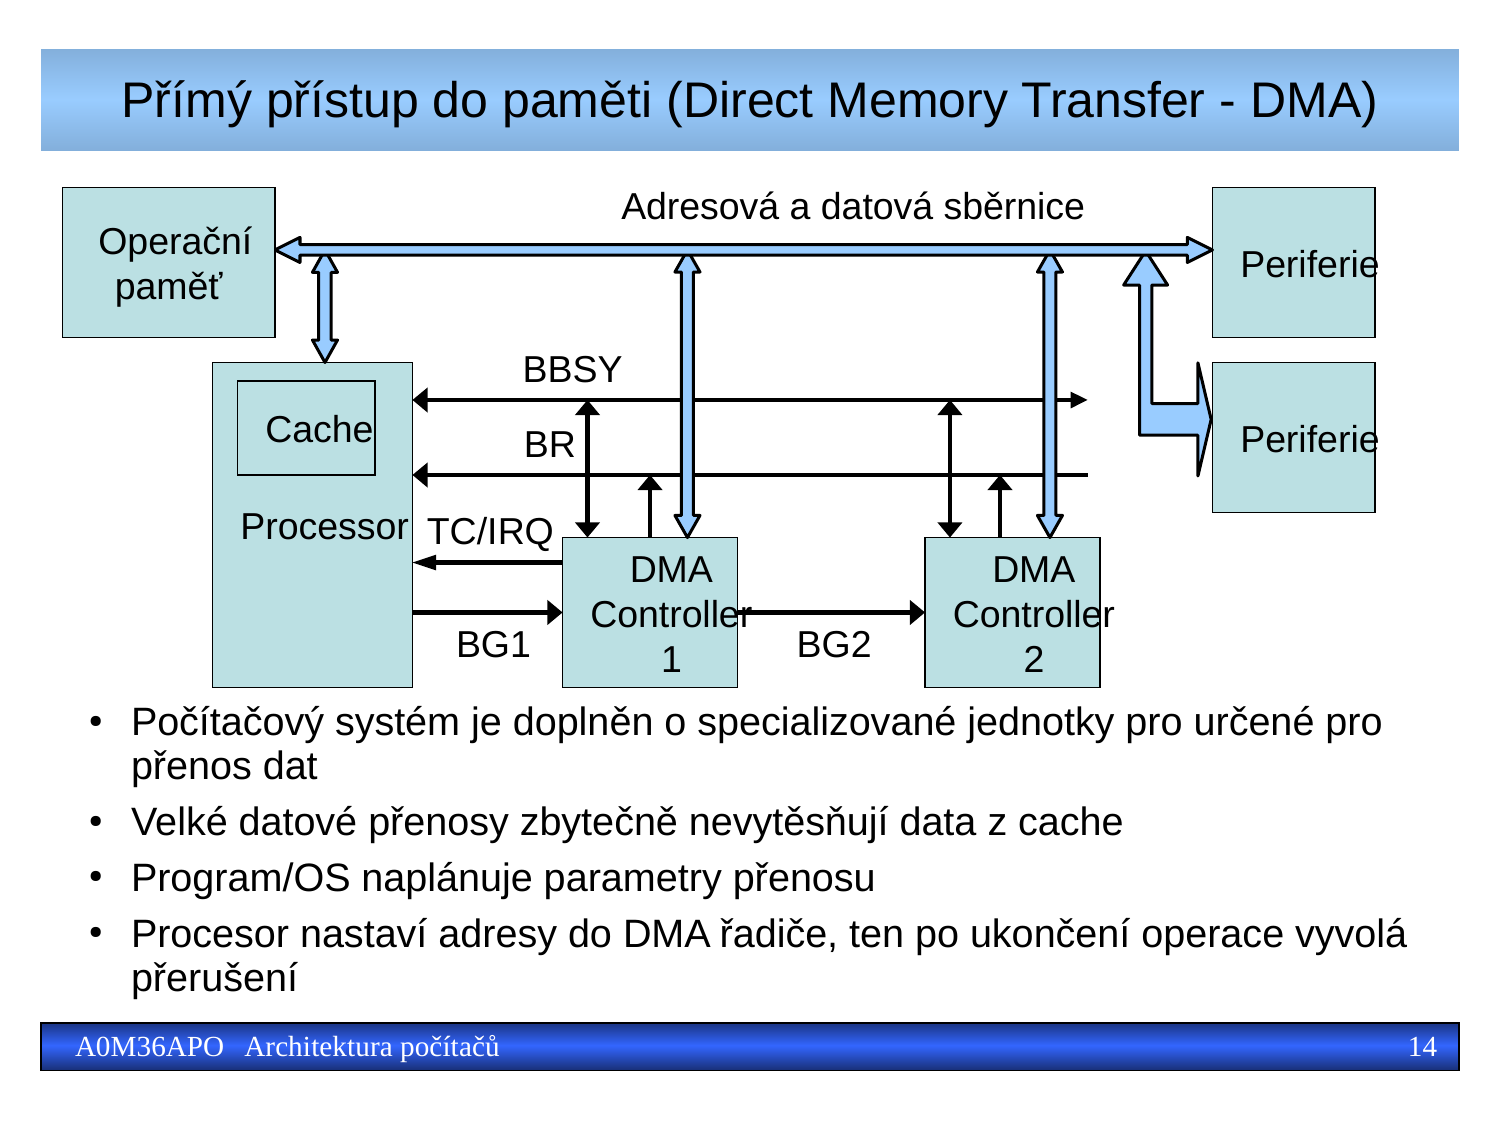

# Přímý přístup do paměti (Direct Memory Transfer - DMA)
Adresová a datová sběrnice
Operační paměť
Periferie
BBSY
Processor
Periferie
Cache
BR
TC/IRQ
DMA
Controller
1
DMA
Controller
2
BG1
BG2
Počítačový systém je doplněn o specializované jednotky pro určené pro přenos dat
Velké datové přenosy zbytečně nevytěsňují data z cache
Program/OS naplánuje parametry přenosu
Procesor nastaví adresy do DMA řadiče, ten po ukončení operace vyvolá přerušení
A0M36APO Architektura počítačů
14